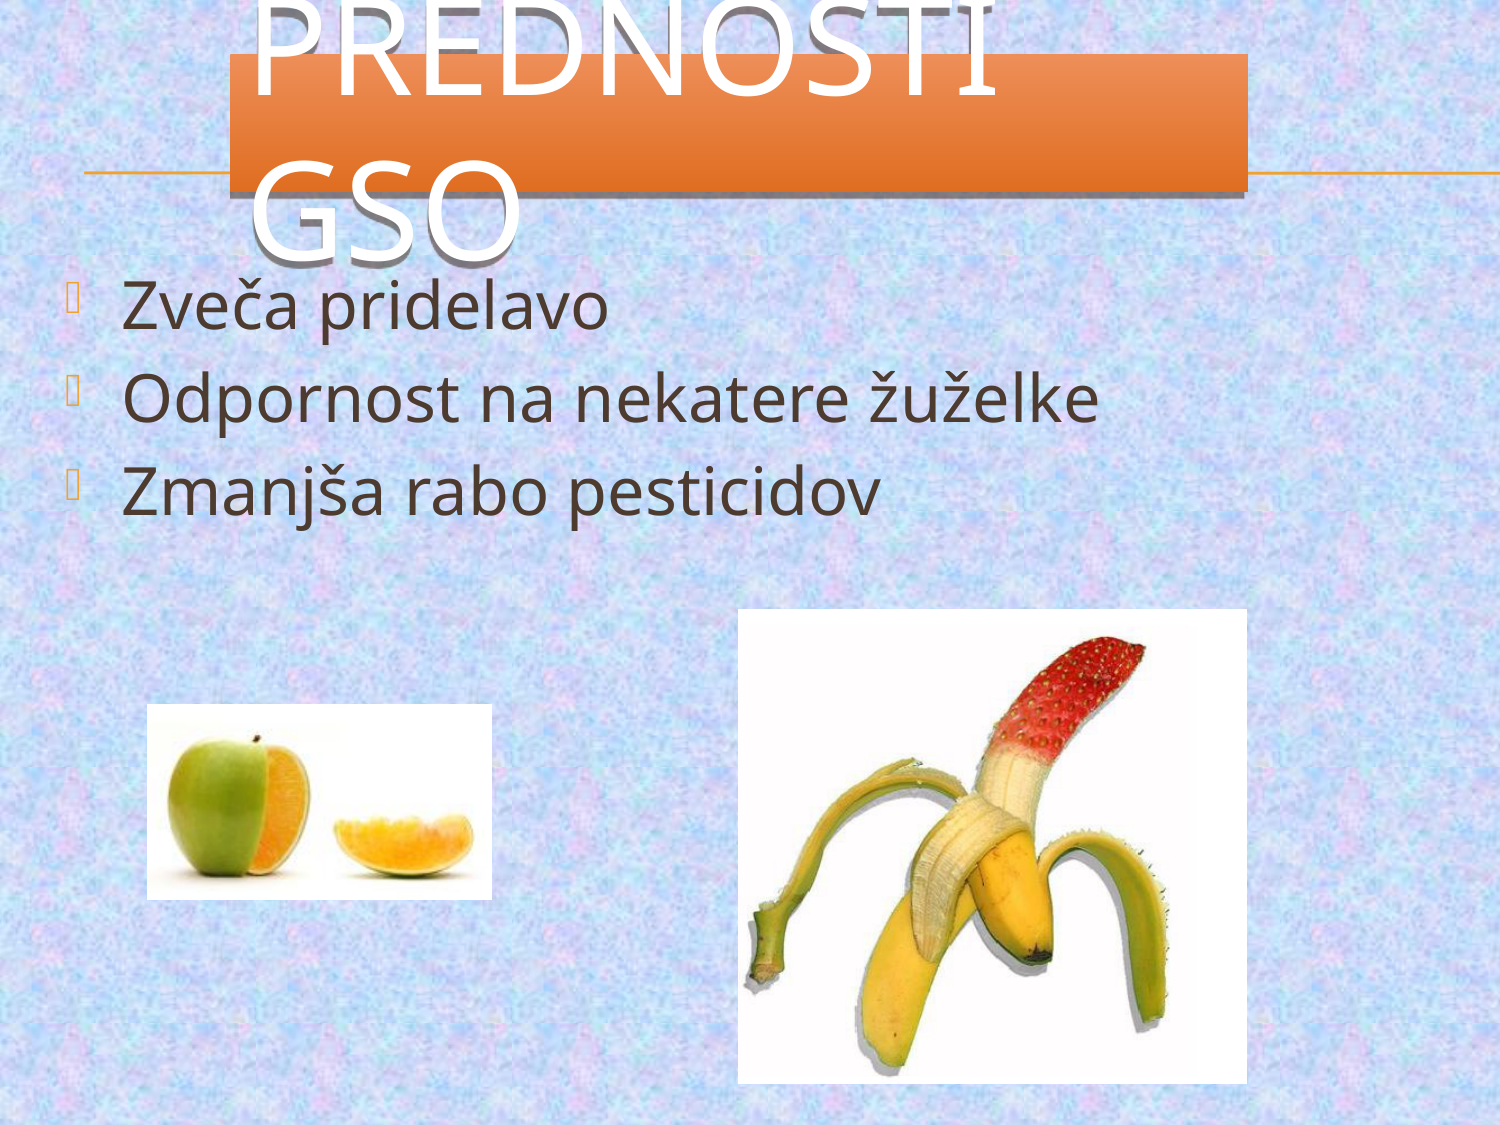

# PREDNOSTI GSO
Zveča pridelavo
Odpornost na nekatere žuželke
Zmanjša rabo pesticidov